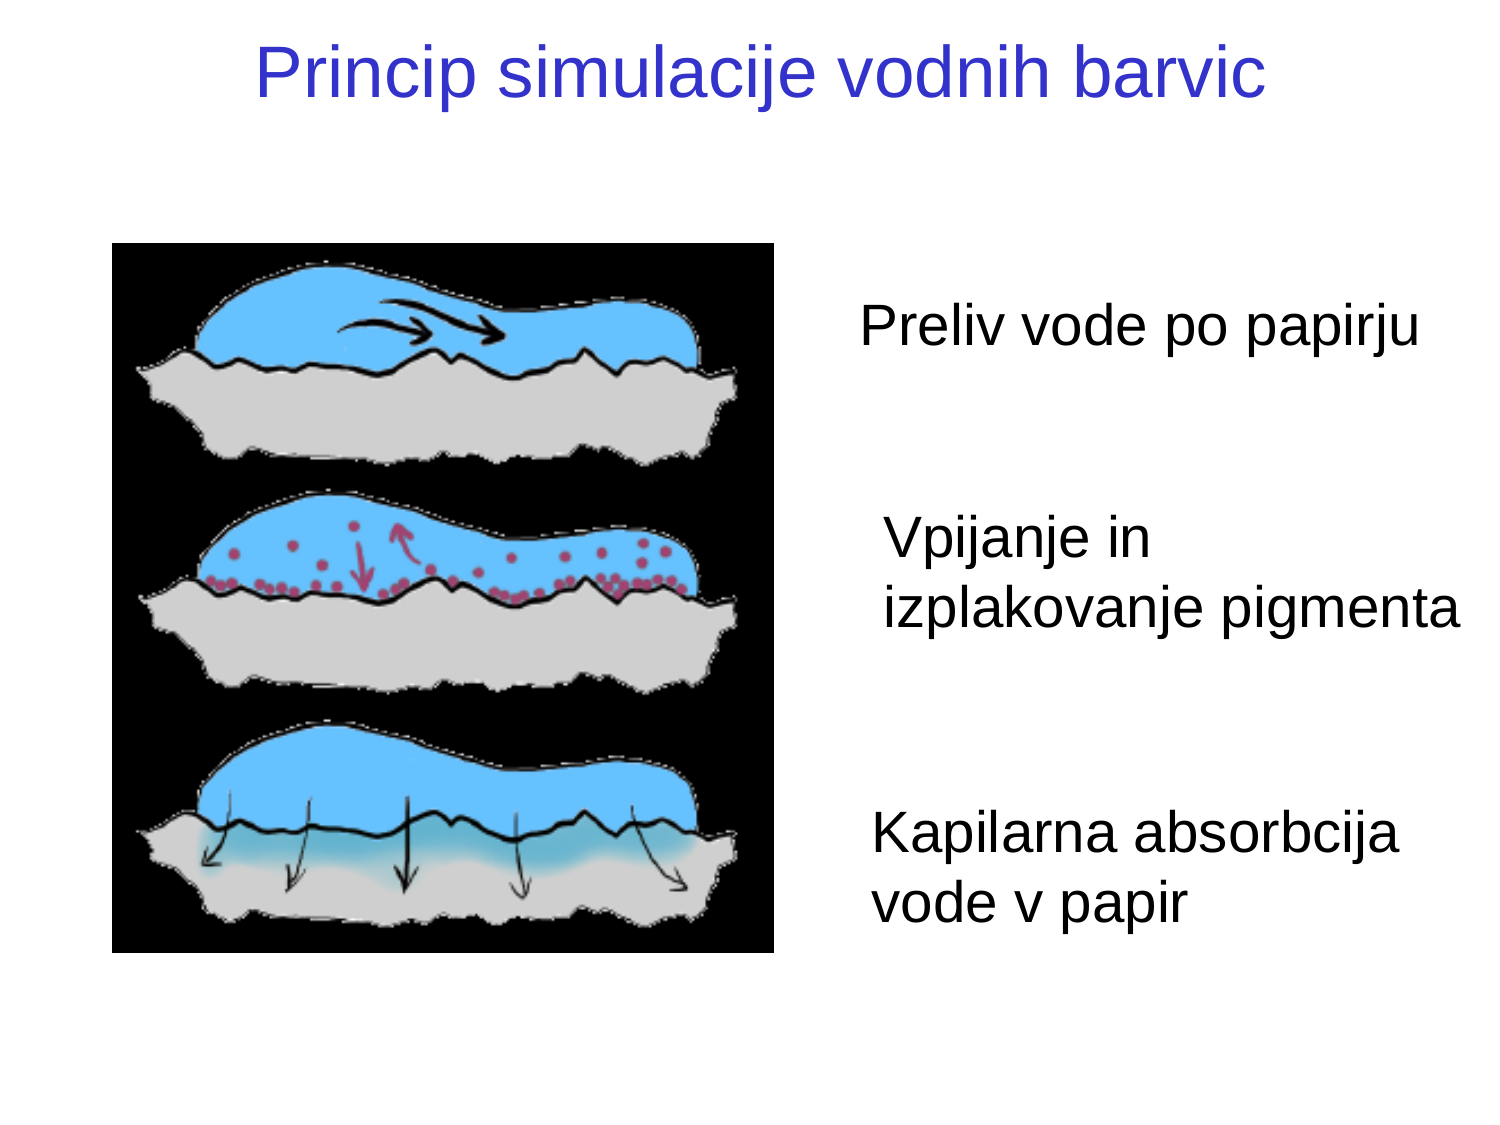

# Princip simulacije vodnih barvic
Preliv vode po papirju
Vpijanje in
izplakovanje pigmenta
Kapilarna absorbcija
vode v papir